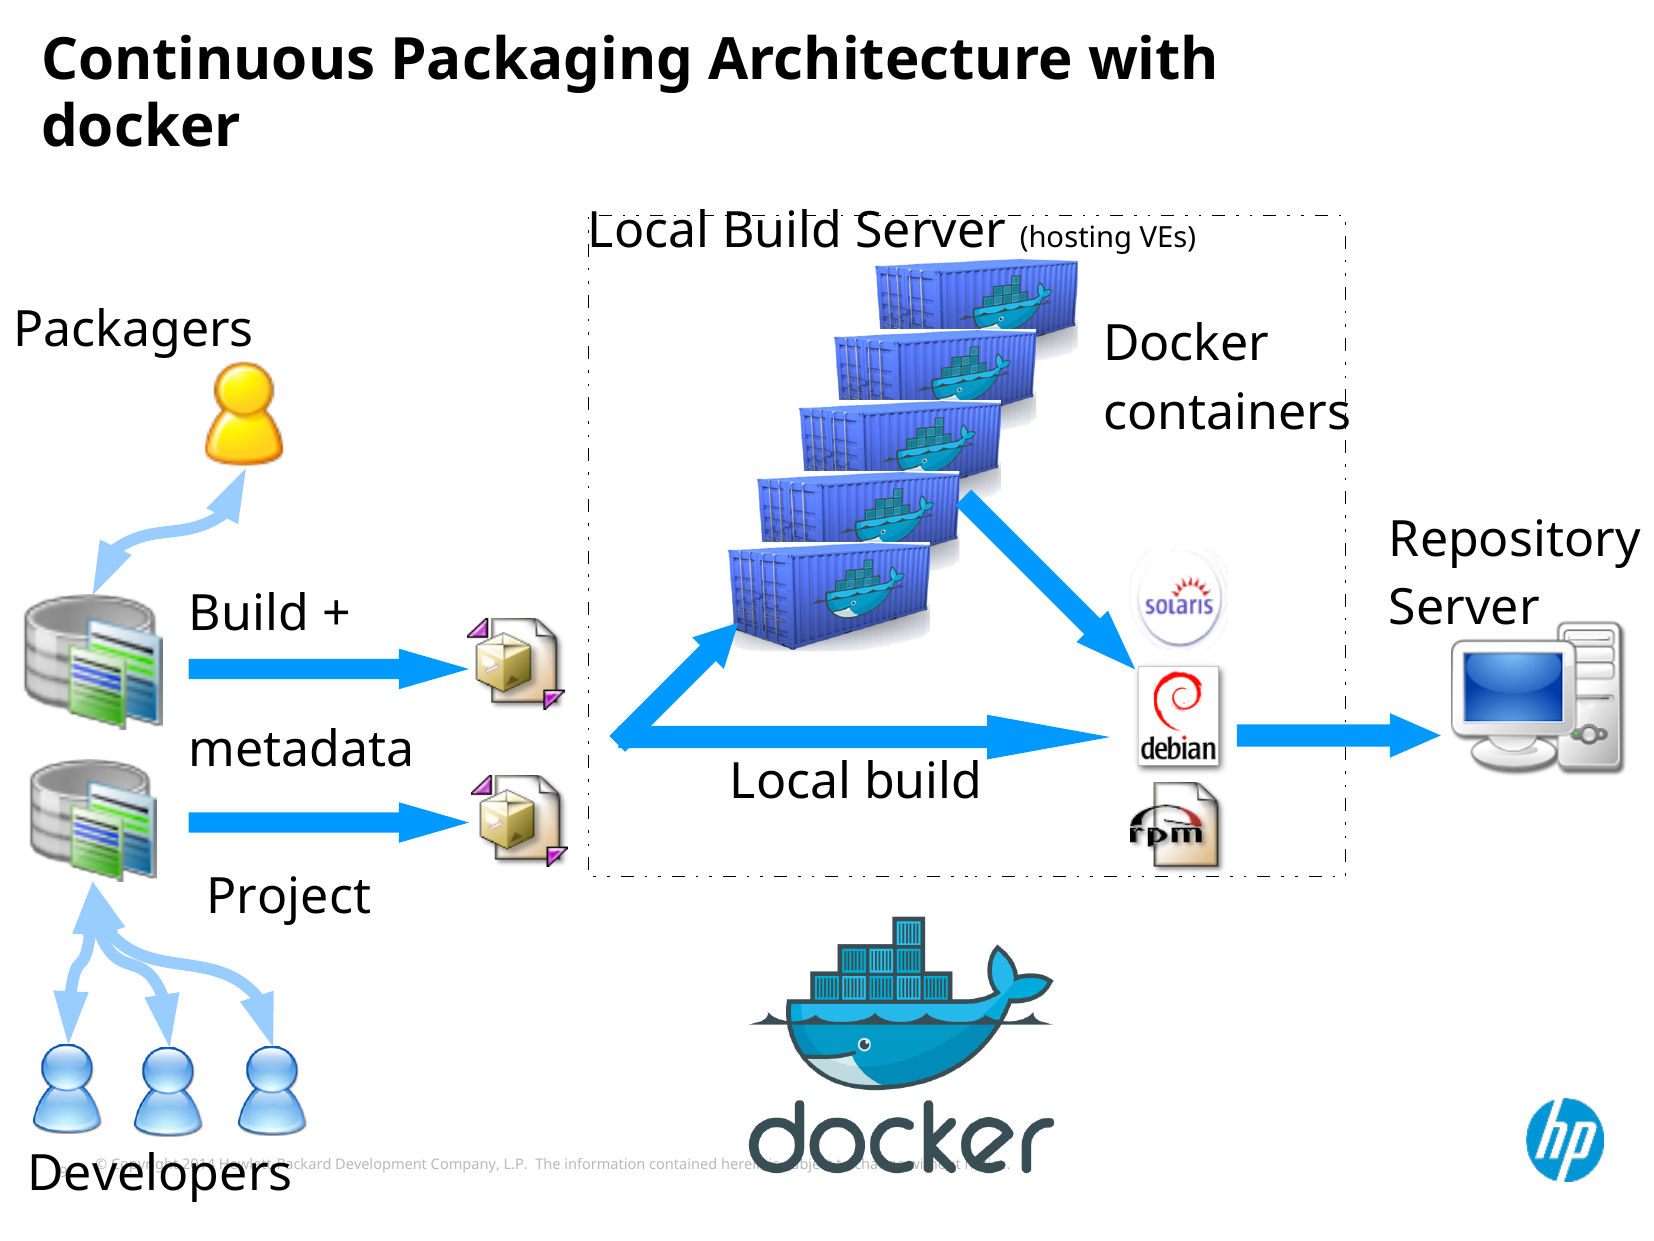

# Continuous Packaging Architecture with docker
Local Build Server (hosting VEs)
Packagers
Docker containers
Repository
Server
Build +
metadata
Local build
Project
Developers